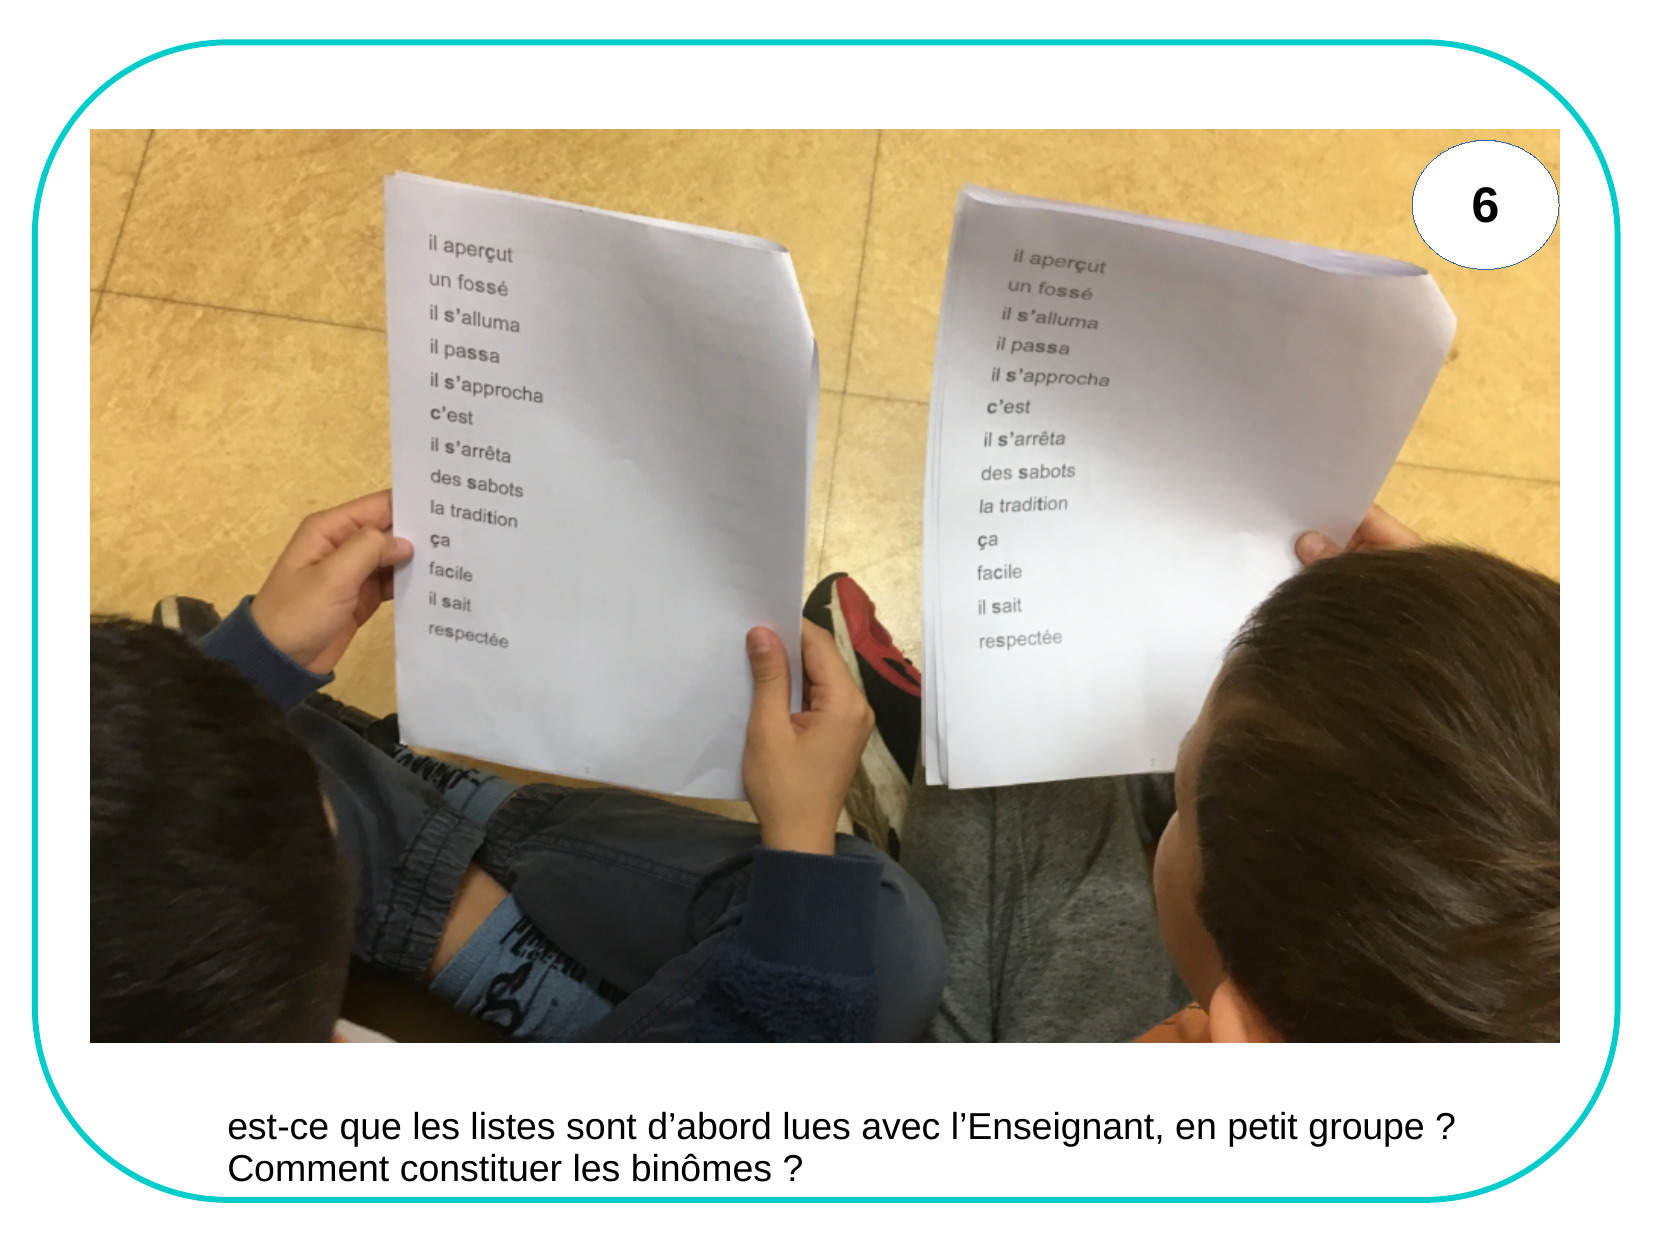

6
est-ce que les listes sont d’abord lues avec l’Enseignant, en petit groupe ? Comment constituer les binômes ?